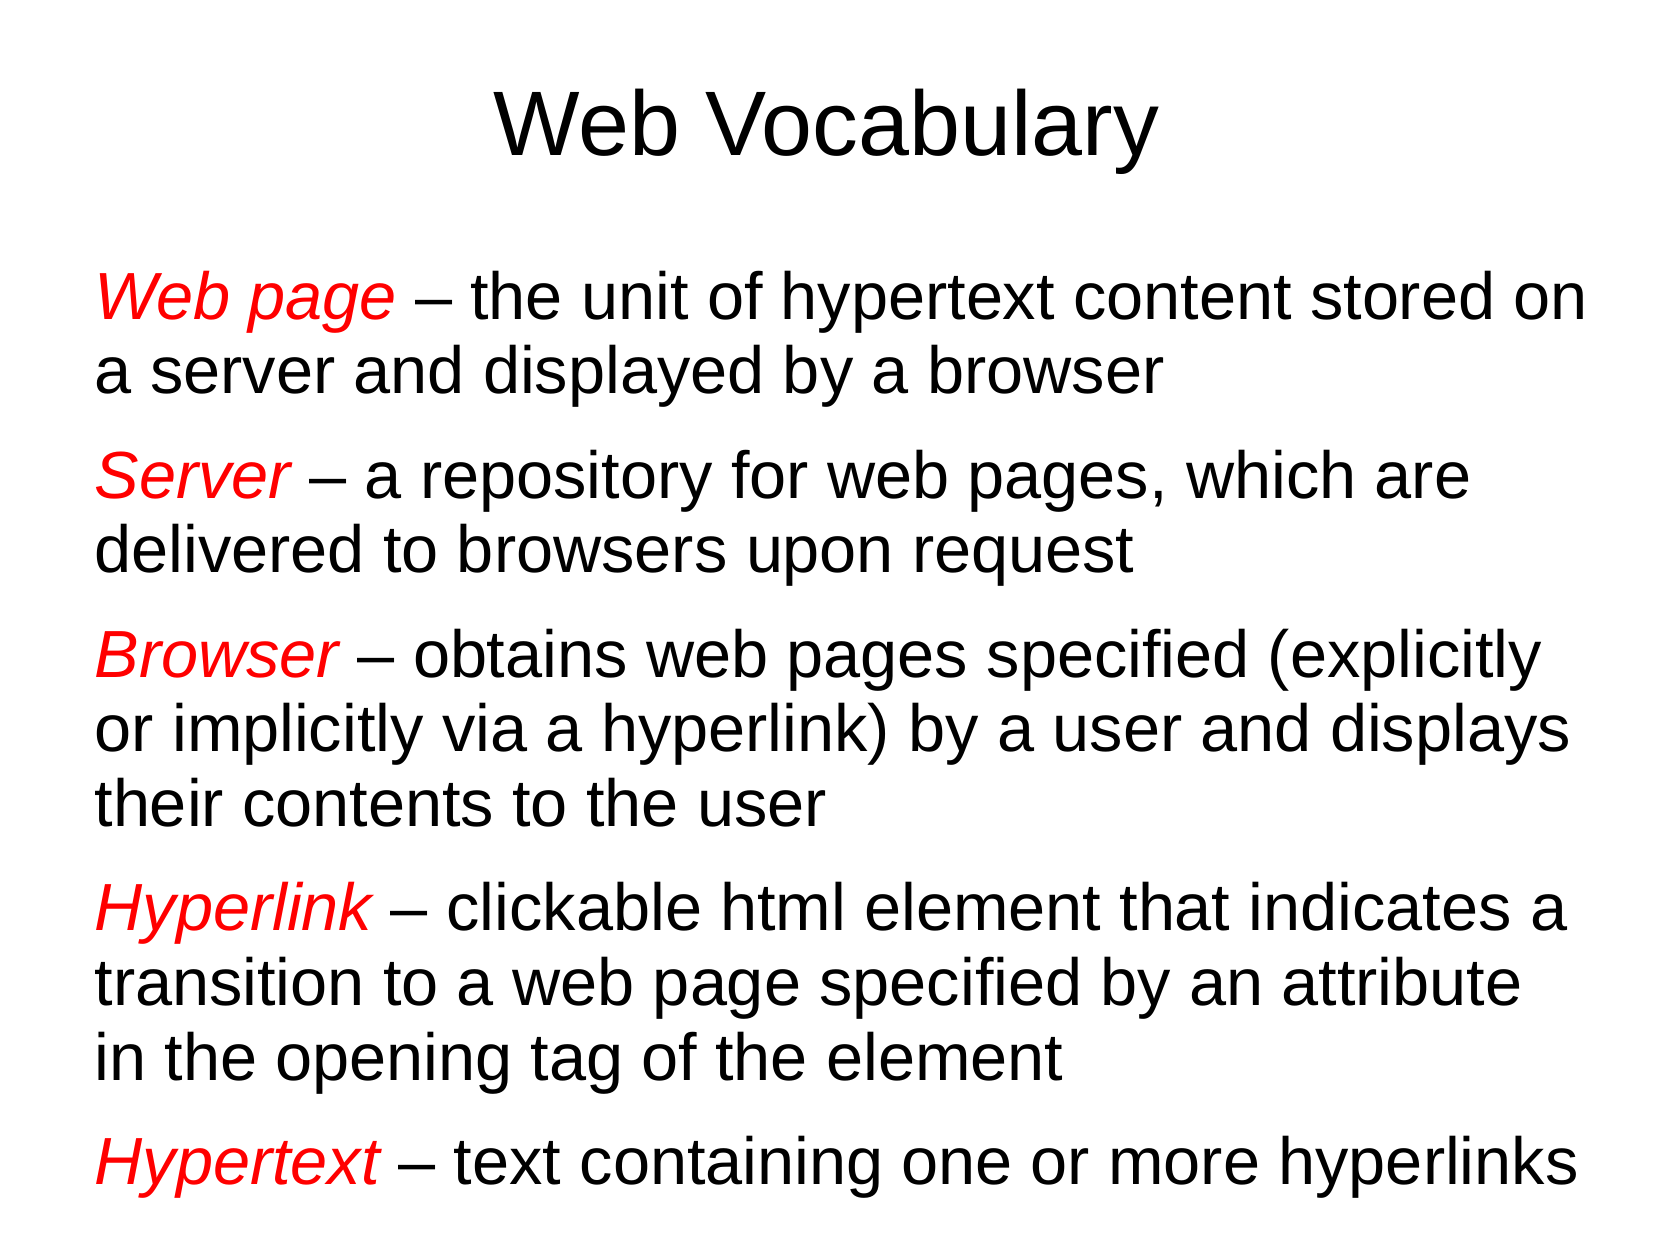

# Web Vocabulary
Web page – the unit of hypertext content stored on a server and displayed by a browser
Server – a repository for web pages, which are delivered to browsers upon request
Browser – obtains web pages specified (explicitly or implicitly via a hyperlink) by a user and displays their contents to the user
Hyperlink – clickable html element that indicates a transition to a web page specified by an attribute in the opening tag of the element
Hypertext – text containing one or more hyperlinks